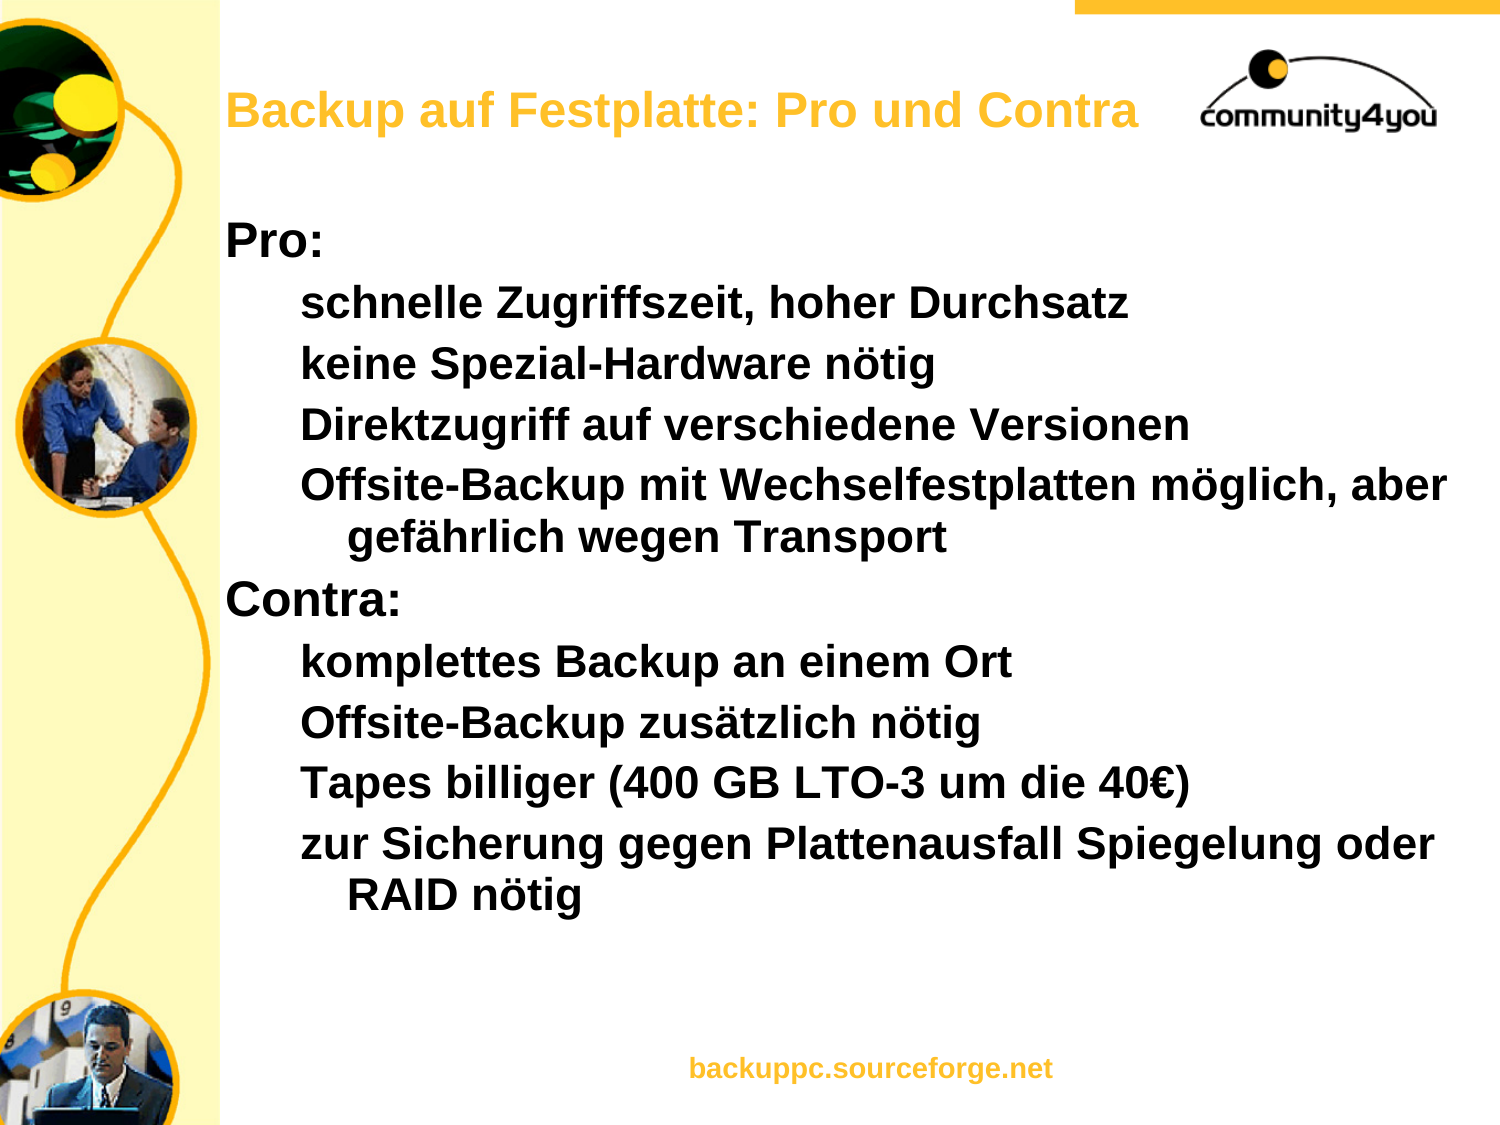

# Backup auf Festplatte: Pro und Contra
Pro:
schnelle Zugriffszeit, hoher Durchsatz
keine Spezial-Hardware nötig
Direktzugriff auf verschiedene Versionen
Offsite-Backup mit Wechselfestplatten möglich, aber gefährlich wegen Transport
Contra:
komplettes Backup an einem Ort
Offsite-Backup zusätzlich nötig
Tapes billiger (400 GB LTO-3 um die 40€)
zur Sicherung gegen Plattenausfall Spiegelung oder RAID nötig